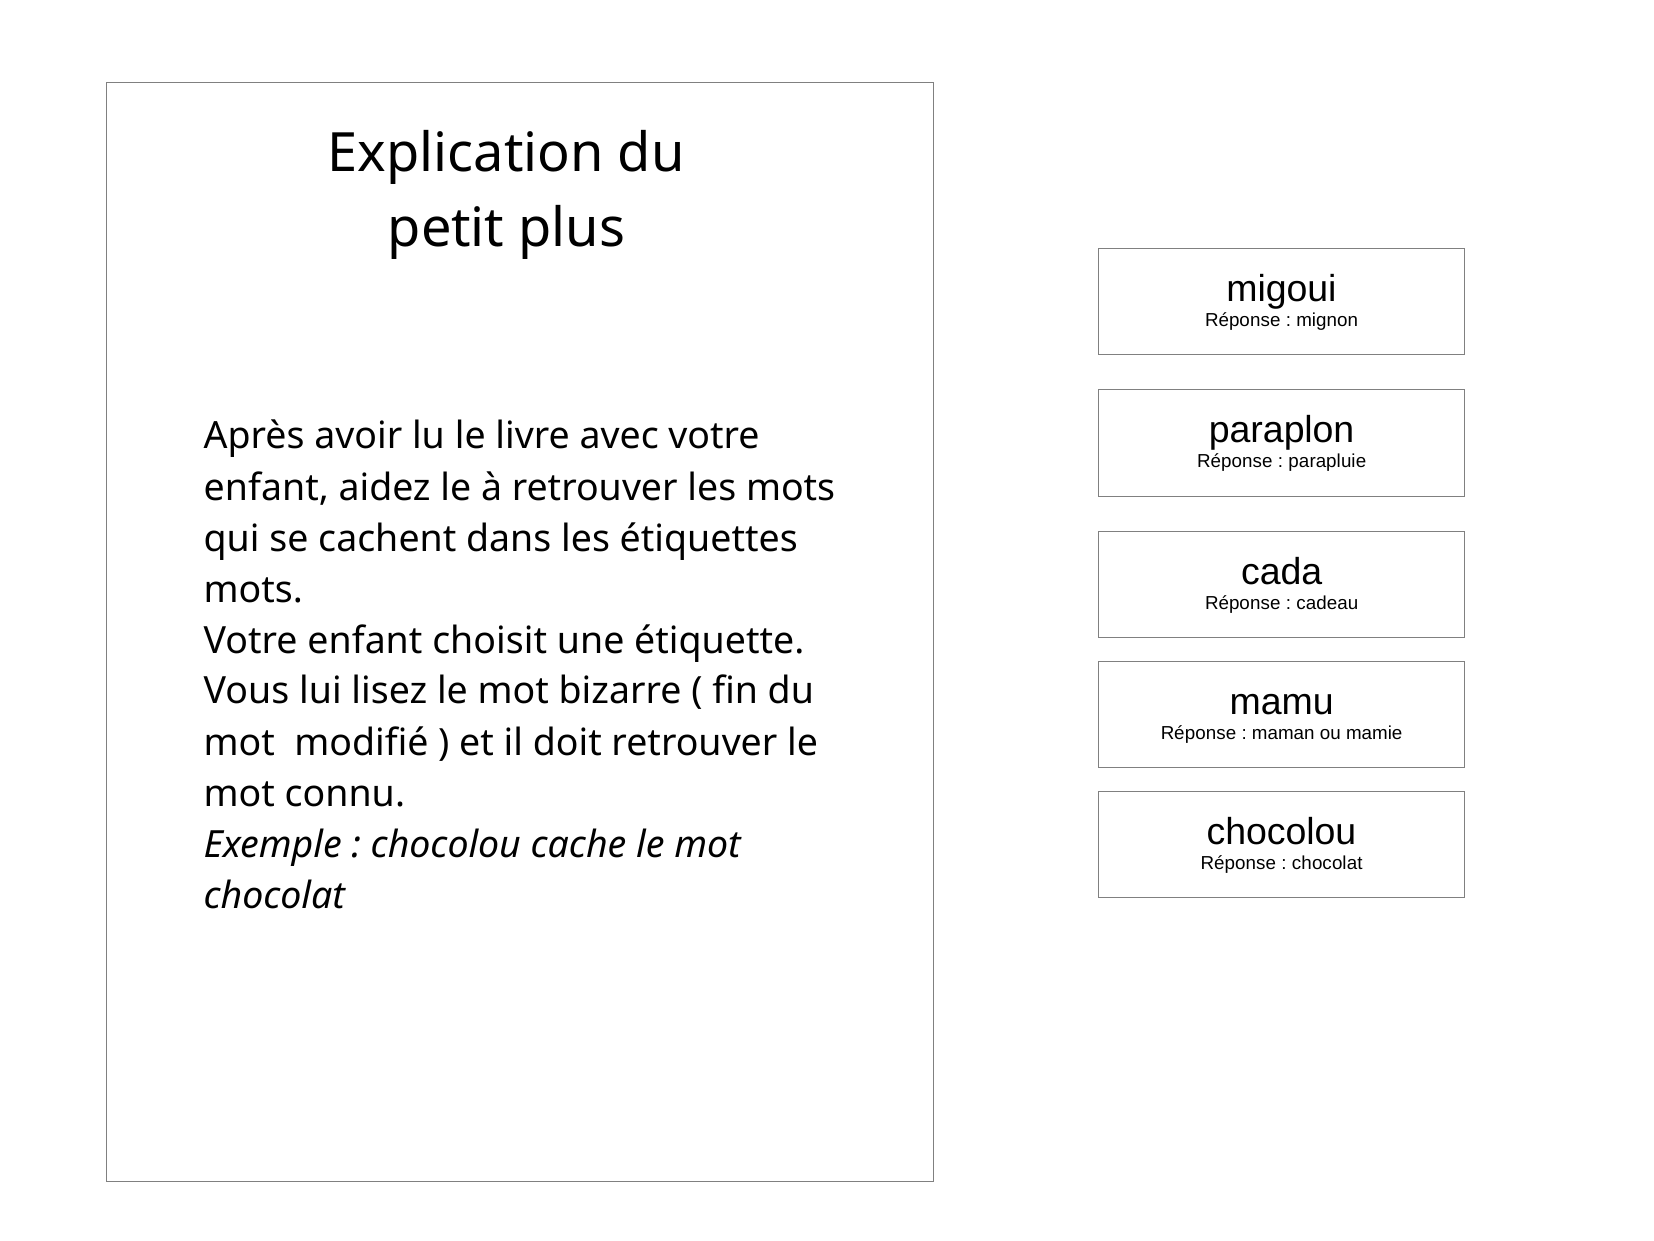

Explication du petit plus
migoui
Réponse : mignon
Après avoir lu le livre avec votre enfant, aidez le à retrouver les mots qui se cachent dans les étiquettes mots.
Votre enfant choisit une étiquette. Vous lui lisez le mot bizarre ( fin du mot modifié ) et il doit retrouver le mot connu.
Exemple : chocolou cache le mot chocolat
paraplon
Réponse : parapluie
cada
Réponse : cadeau
mamu
Réponse : maman ou mamie
chocolou
Réponse : chocolat